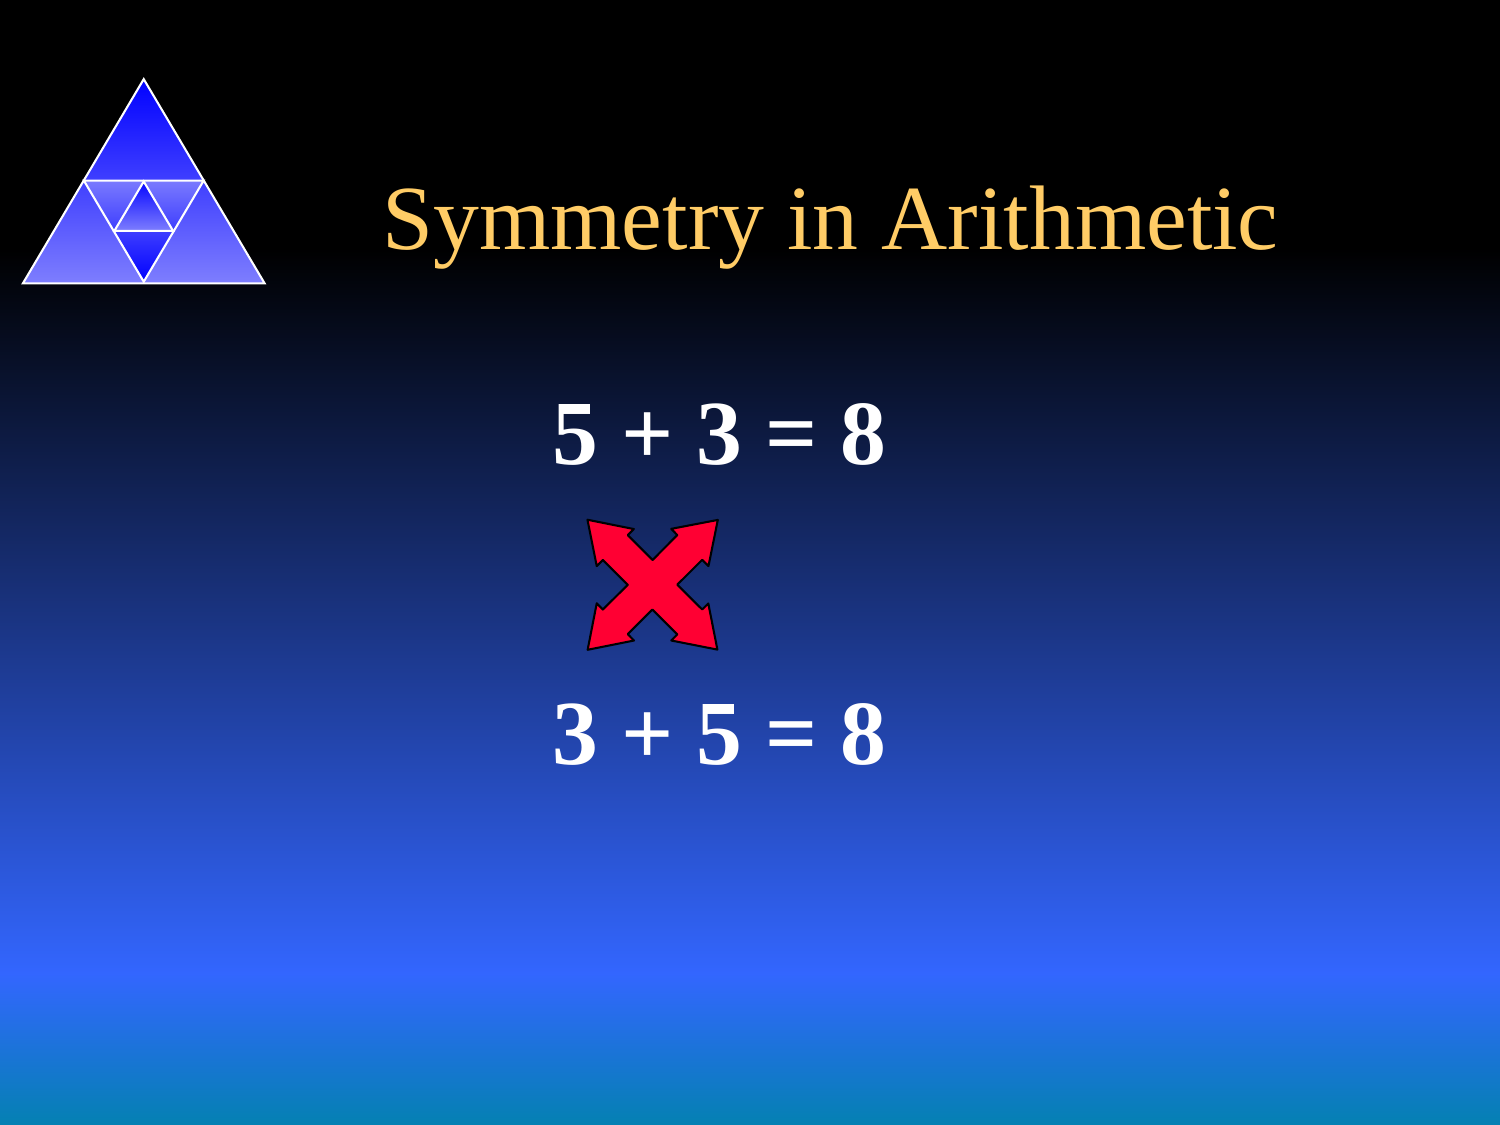

# Symmetry in Arithmetic
5 + 3 = 8
3 + 5 = 8